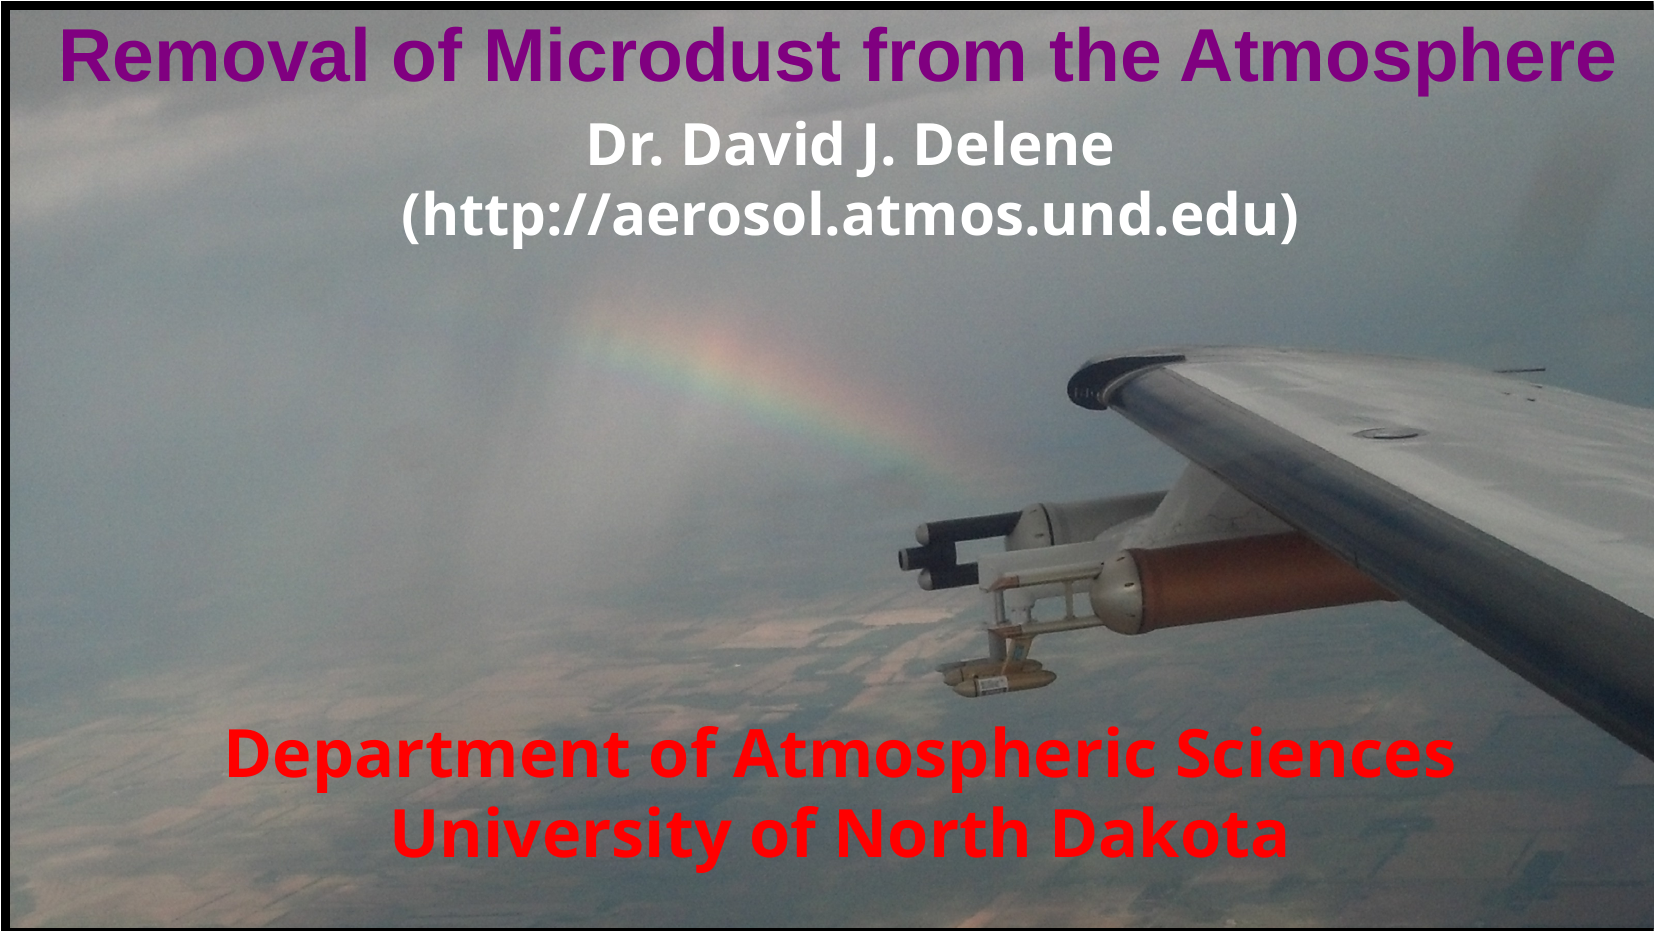

Removal of Microdust from the Atmosphere
Dr. David J. Delene
(http://aerosol.atmos.und.edu)
Department of Atmospheric Sciences
University of North Dakota